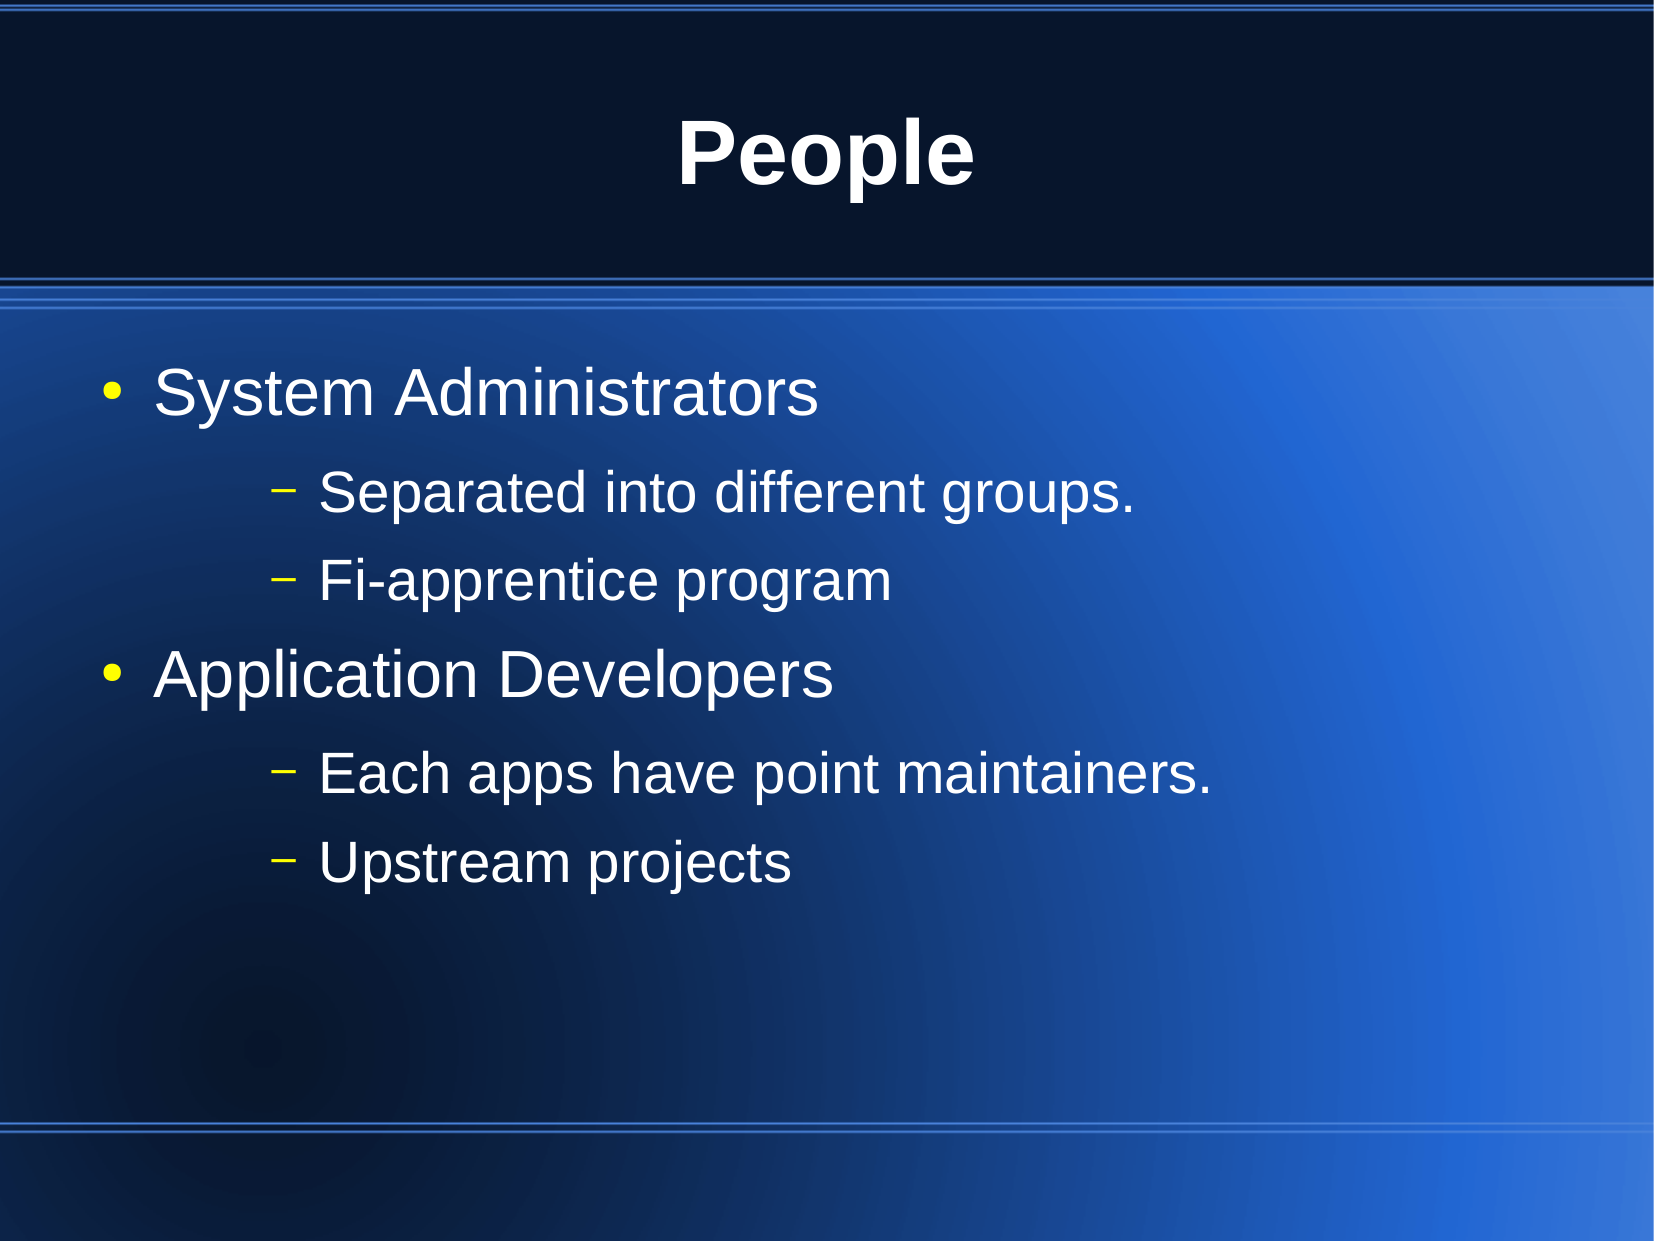

# People
System Administrators
Separated into different groups.
Fi-apprentice program
Application Developers
Each apps have point maintainers.
Upstream projects